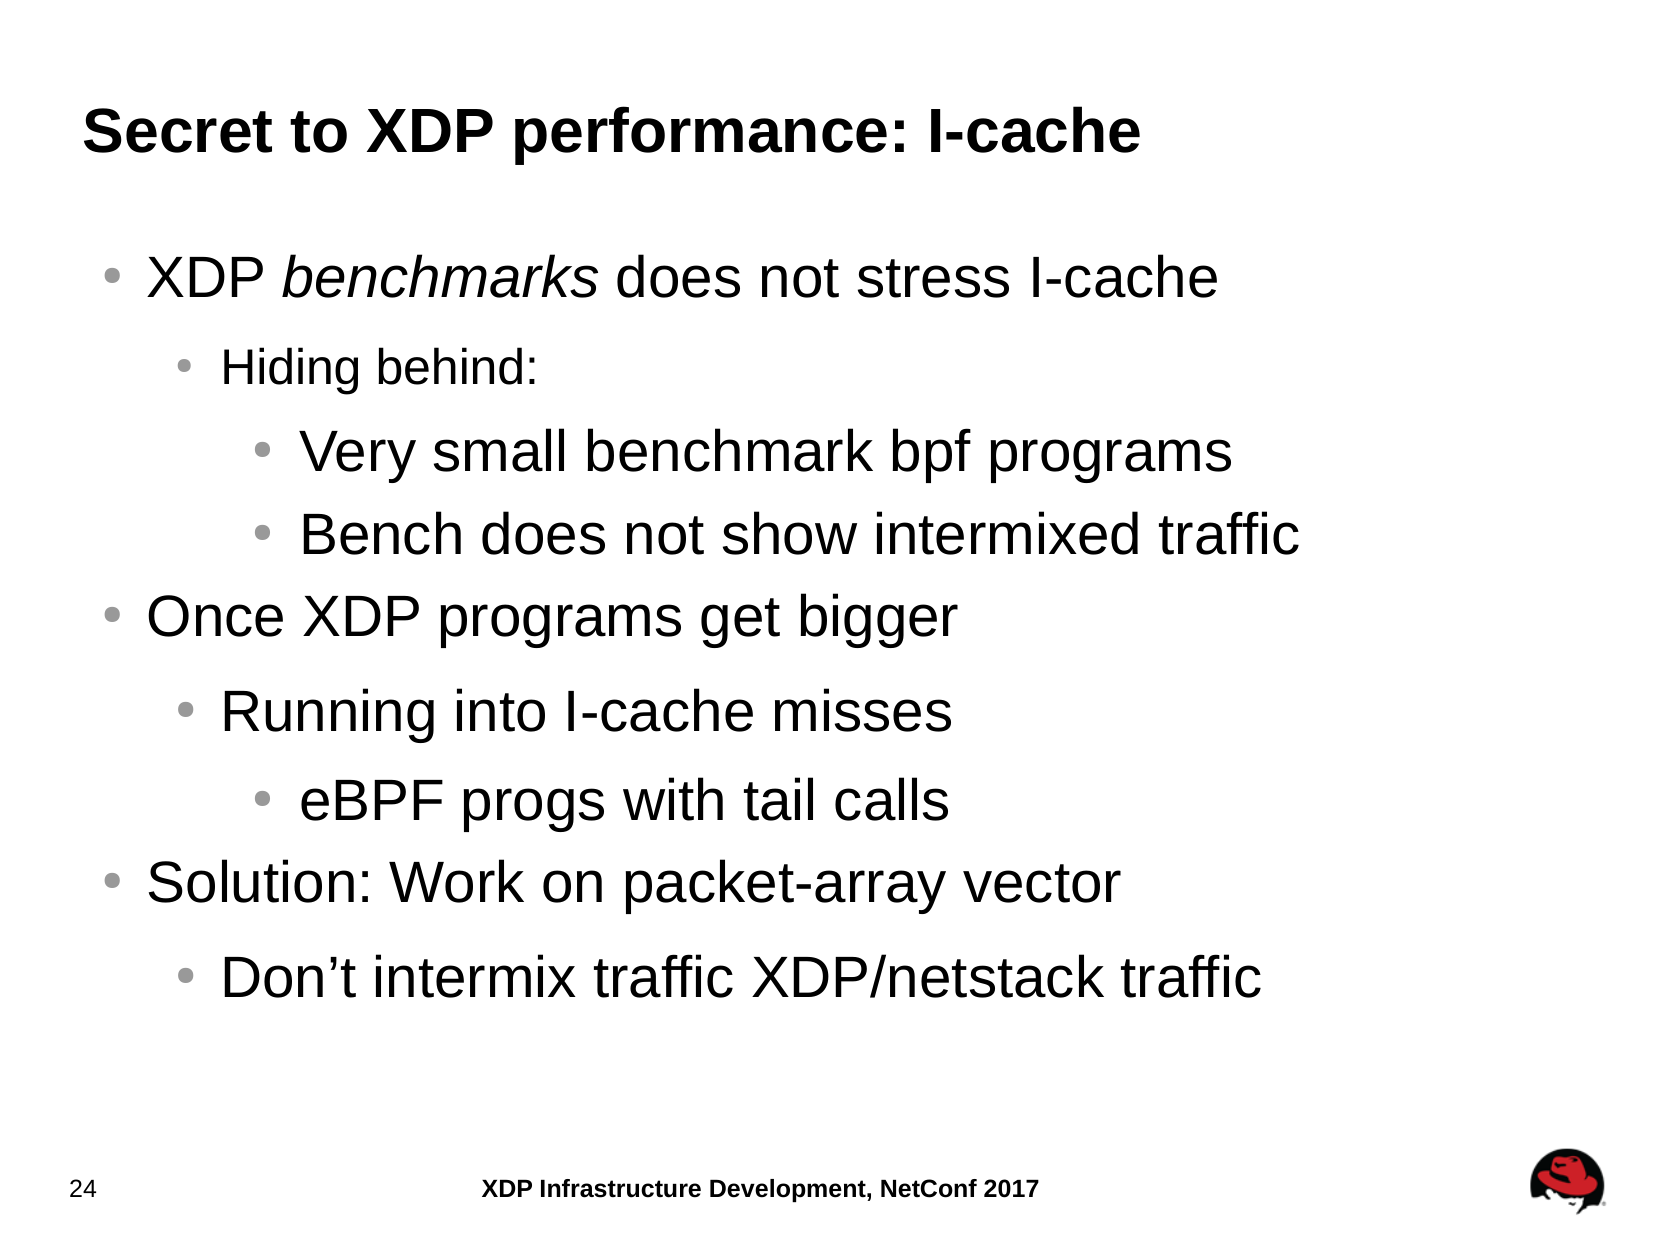

# Secret to XDP performance: I-cache
XDP benchmarks does not stress I-cache
Hiding behind:
Very small benchmark bpf programs
Bench does not show intermixed traffic
Once XDP programs get bigger
Running into I-cache misses
eBPF progs with tail calls
Solution: Work on packet-array vector
Don’t intermix traffic XDP/netstack traffic